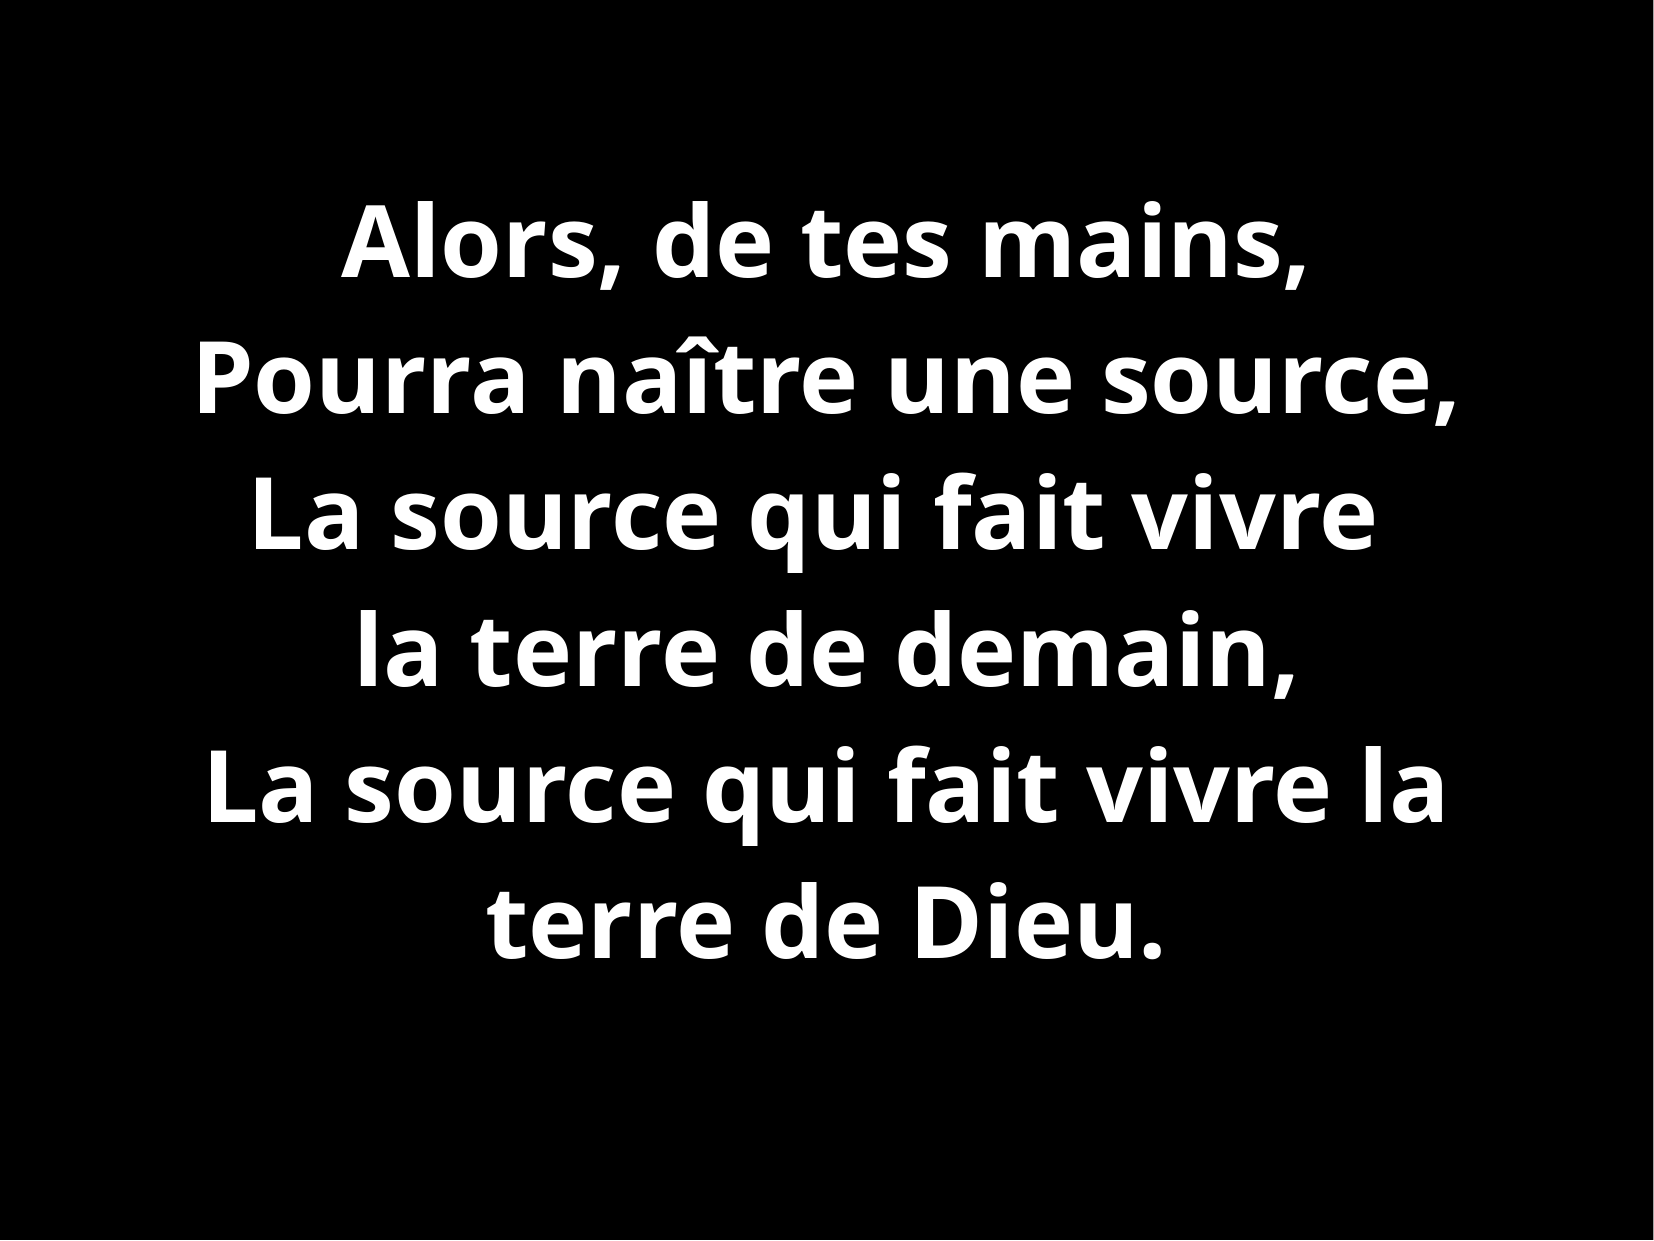

# Alors, de tes mains,
Pourra naître une source,
La source qui fait vivre
la terre de demain,
La source qui fait vivre la terre de Dieu.